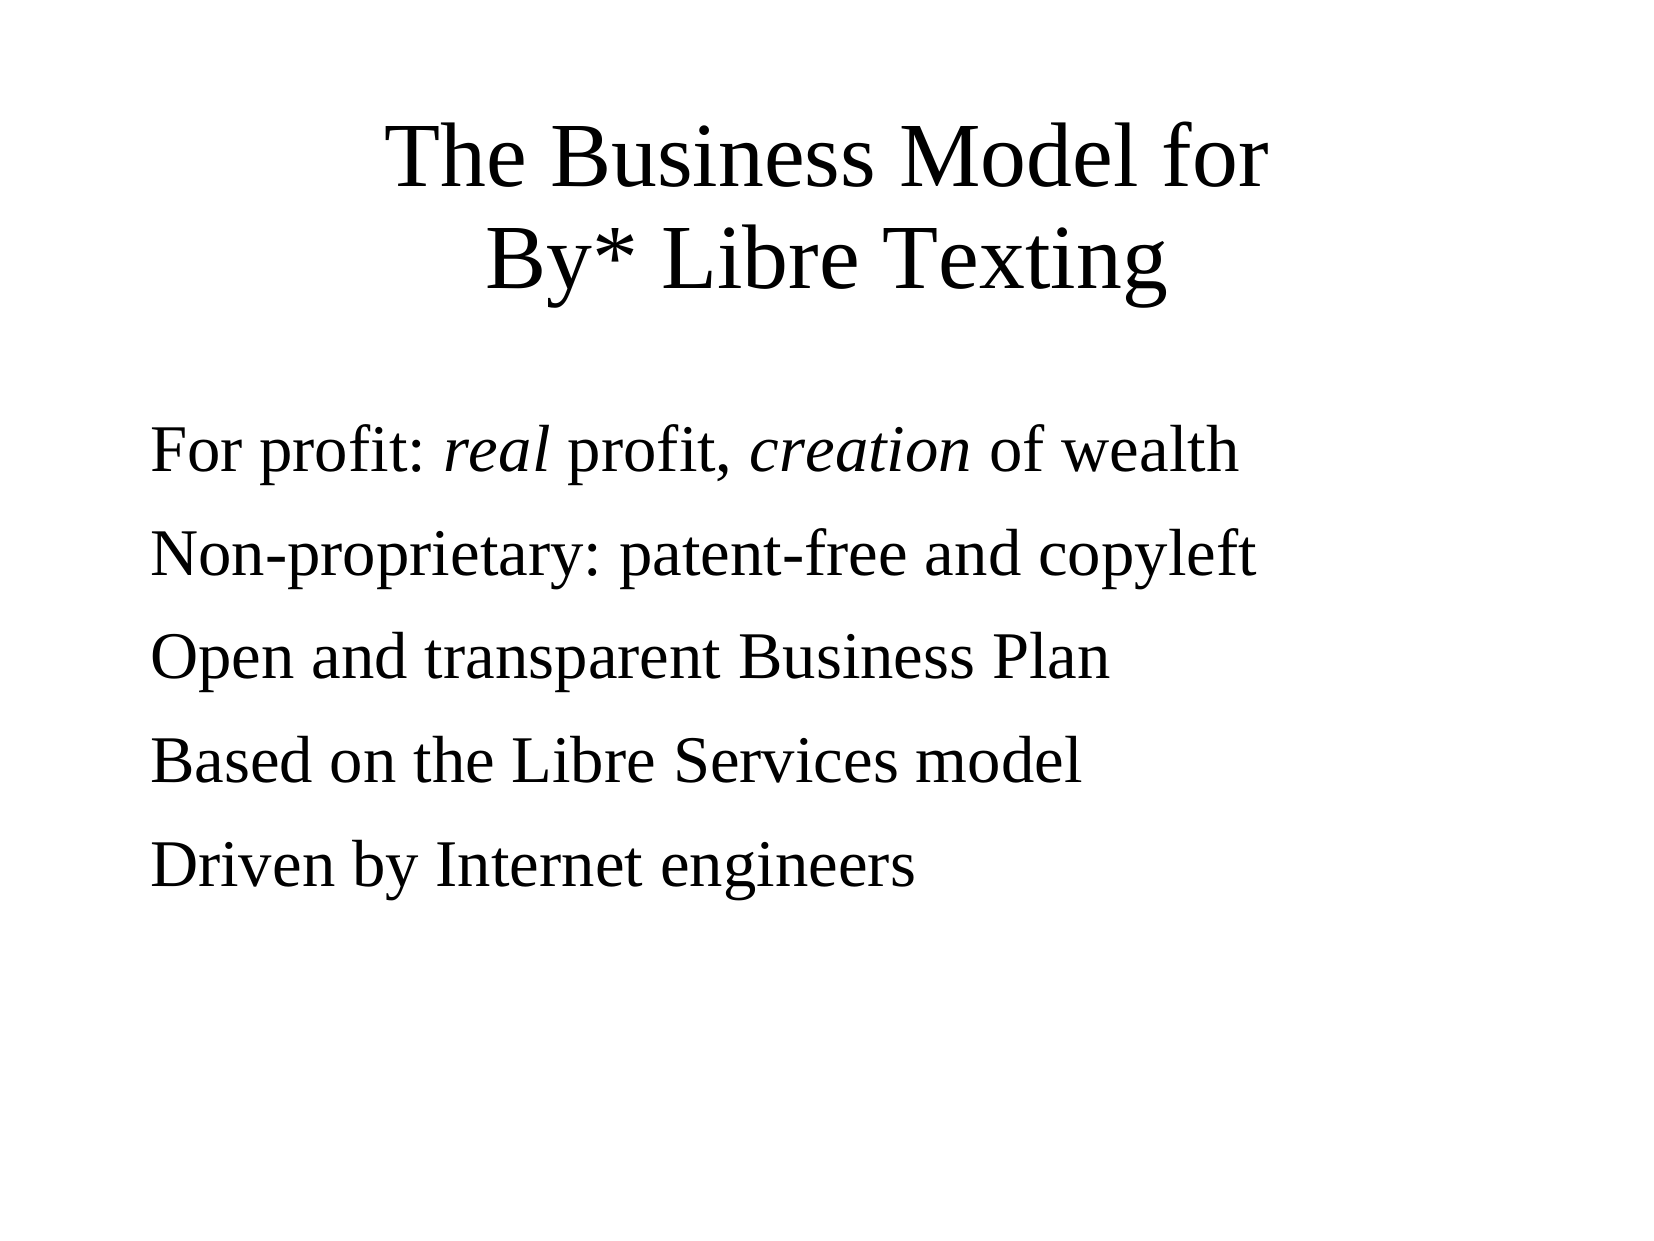

# The Business Model for By* Libre Texting
For profit: real profit, creation of wealth
Non-proprietary: patent-free and copyleft
Open and transparent Business Plan
Based on the Libre Services model
Driven by Internet engineers